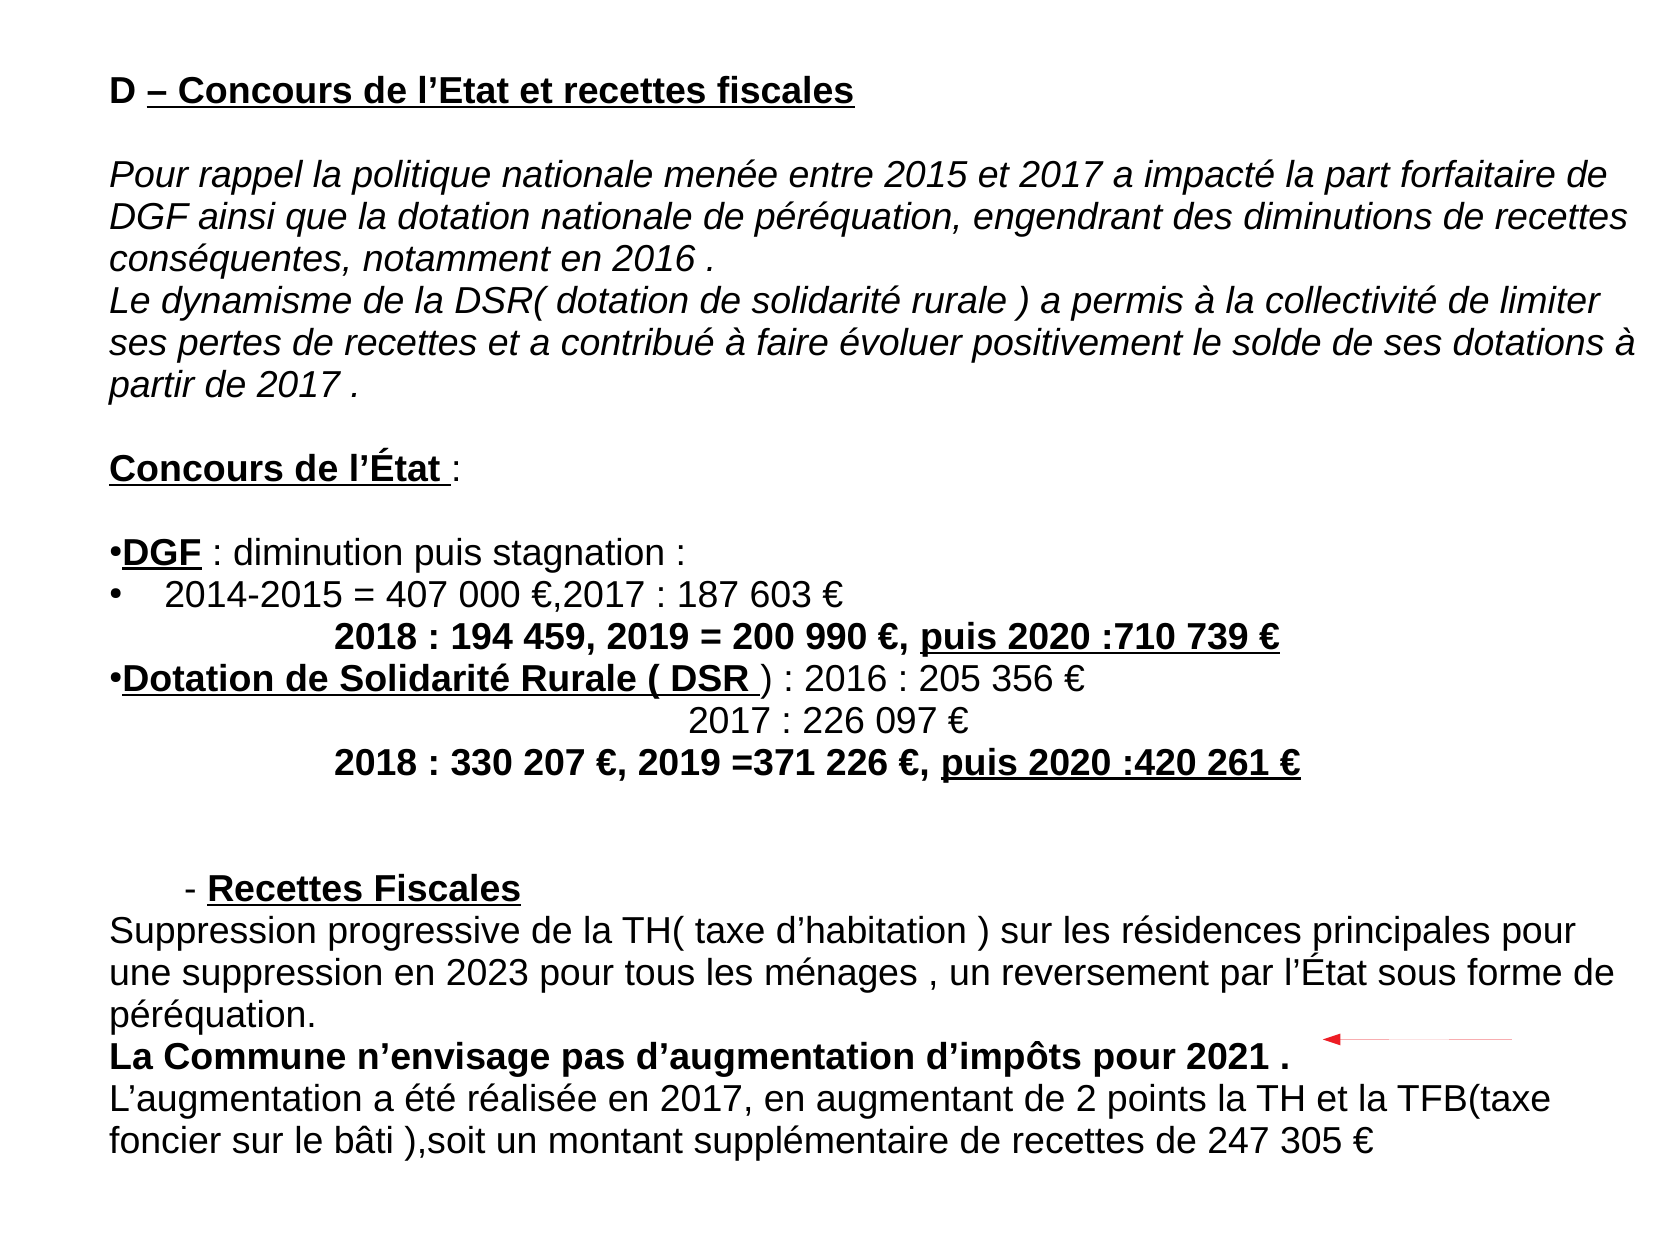

D – Concours de l’Etat et recettes fiscales
Pour rappel la politique nationale menée entre 2015 et 2017 a impacté la part forfaitaire de DGF ainsi que la dotation nationale de péréquation, engendrant des diminutions de recettes conséquentes, notamment en 2016 .
Le dynamisme de la DSR( dotation de solidarité rurale ) a permis à la collectivité de limiter ses pertes de recettes et a contribué à faire évoluer positivement le solde de ses dotations à partir de 2017 .
Concours de l’État :
DGF : diminution puis stagnation :
 2014-2015 = 407 000 €,2017 : 187 603 €
			2018 : 194 459, 2019 = 200 990 €, puis 2020 :710 739 €
Dotation de Solidarité Rurale ( DSR ) : 2016 : 205 356 €
	 2017 : 226 097 €
			2018 : 330 207 €, 2019 =371 226 €, puis 2020 :420 261 €
	- Recettes Fiscales
Suppression progressive de la TH( taxe d’habitation ) sur les résidences principales pour une suppression en 2023 pour tous les ménages , un reversement par l’État sous forme de péréquation.
La Commune n’envisage pas d’augmentation d’impôts pour 2021 .
L’augmentation a été réalisée en 2017, en augmentant de 2 points la TH et la TFB(taxe foncier sur le bâti ),soit un montant supplémentaire de recettes de 247 305 €